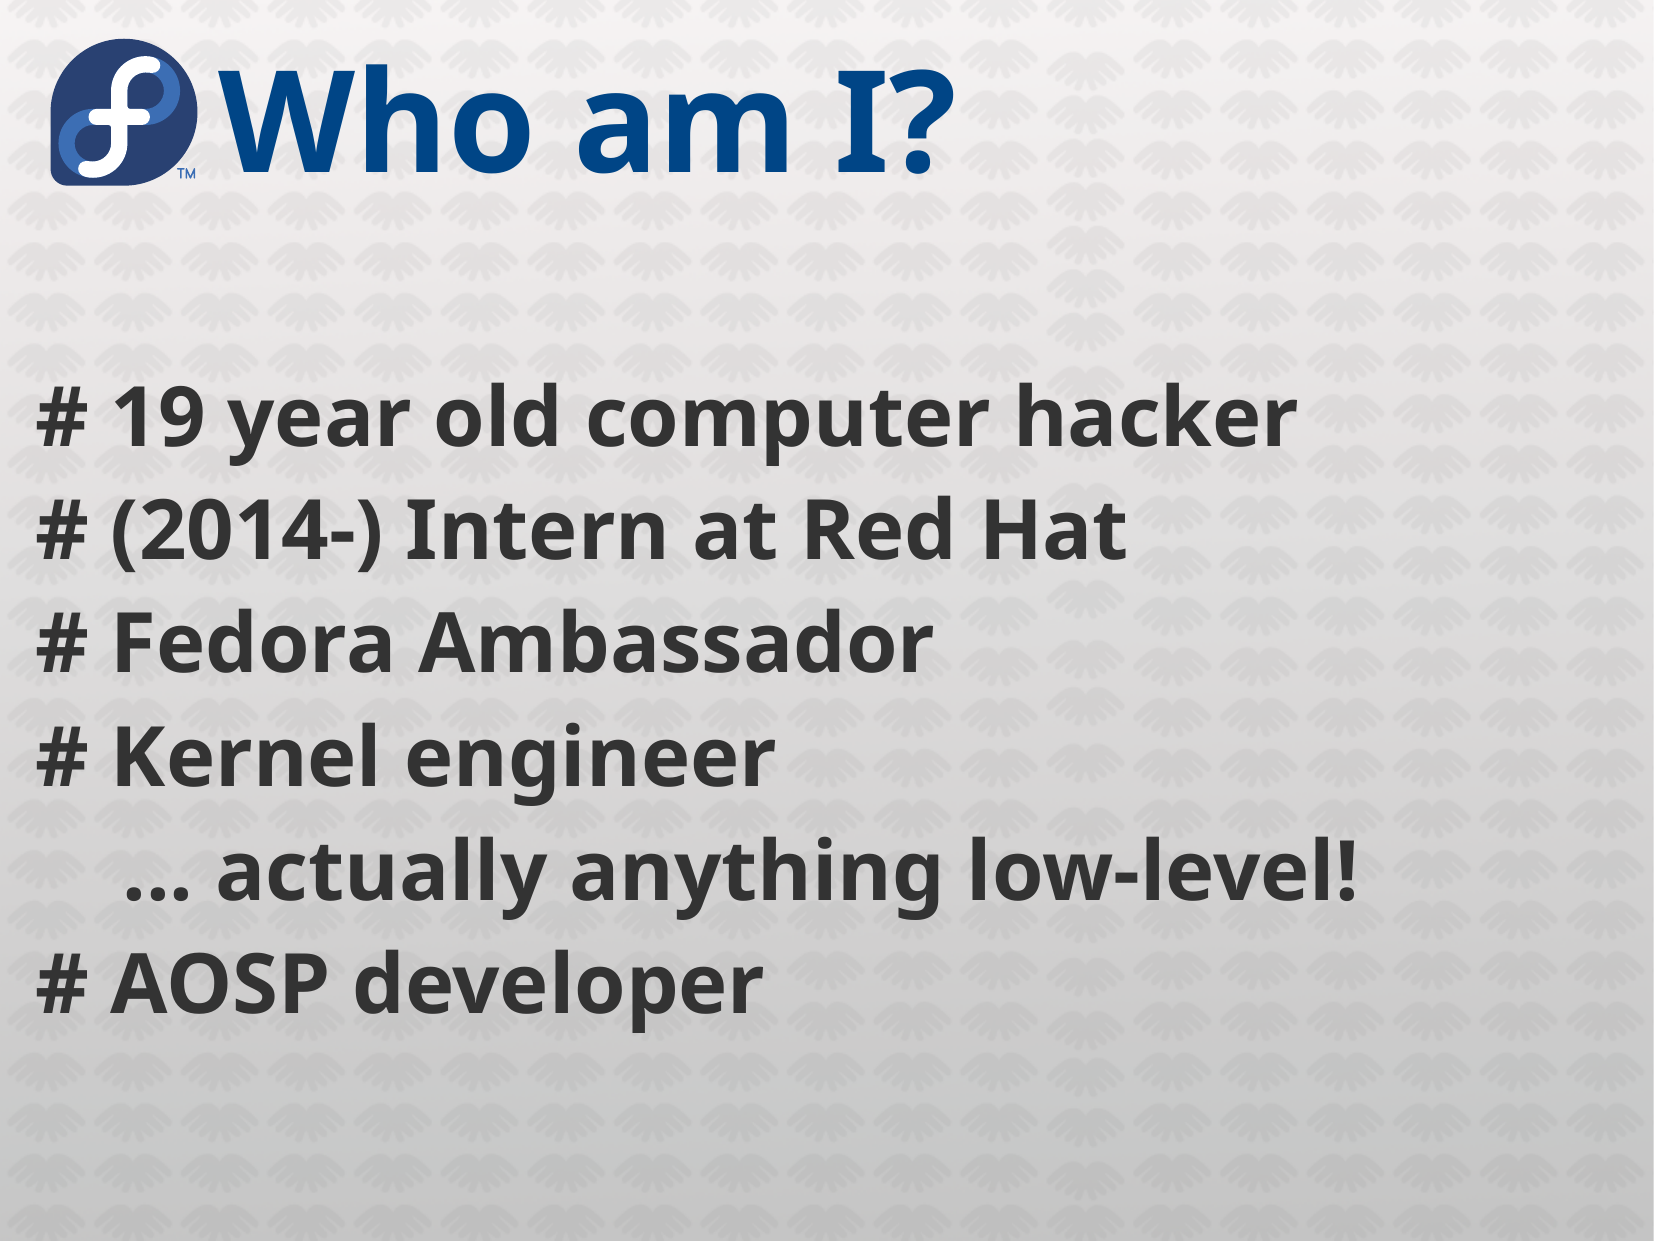

# Who am I?
# 19 year old computer hacker
# (2014-) Intern at Red Hat
# Fedora Ambassador
# Kernel engineer
 ... actually anything low-level!
# AOSP developer